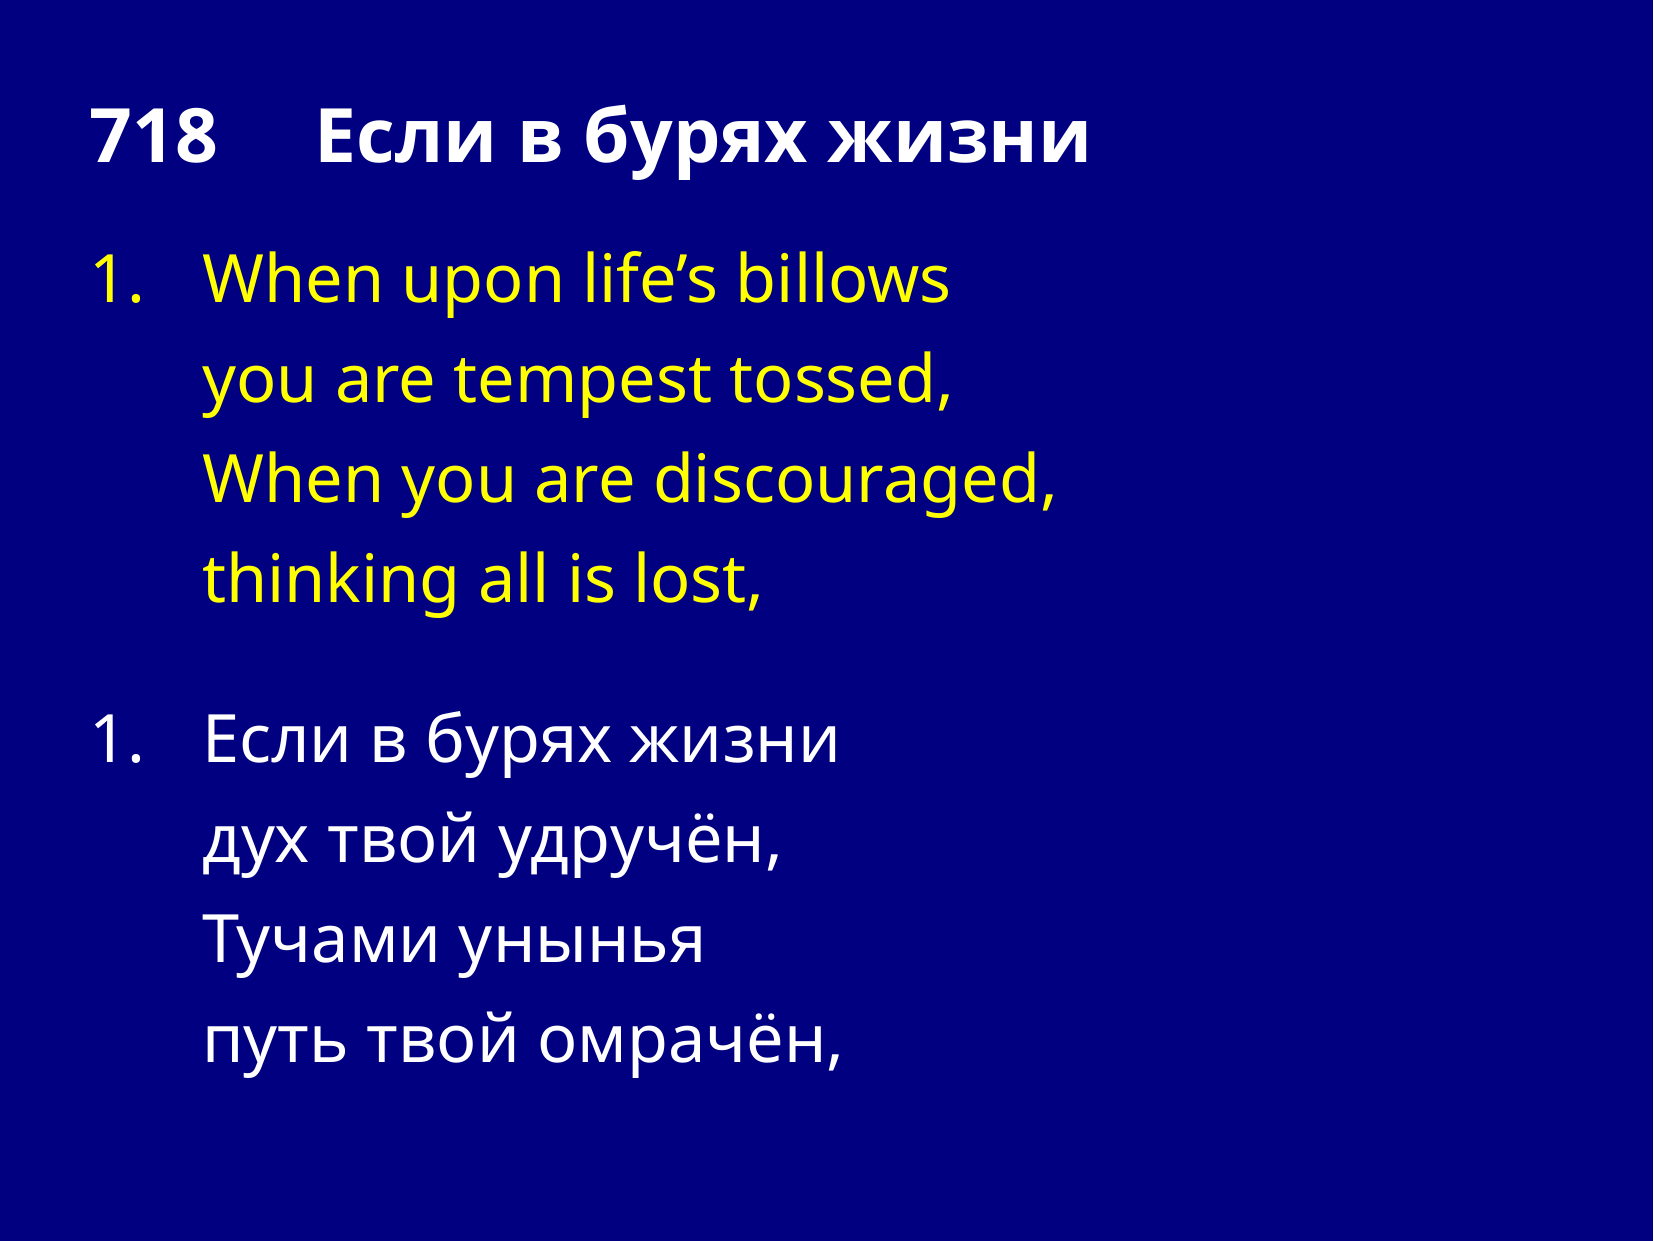

718	Если в бурях жизни
1.	When upon life’s billows
	you are tempest tossed,
	When you are discouraged,
	thinking all is lost,
1.	Если в бурях жизни
	дух твой удручён,
	Тучами унынья
	путь твой омрачён,